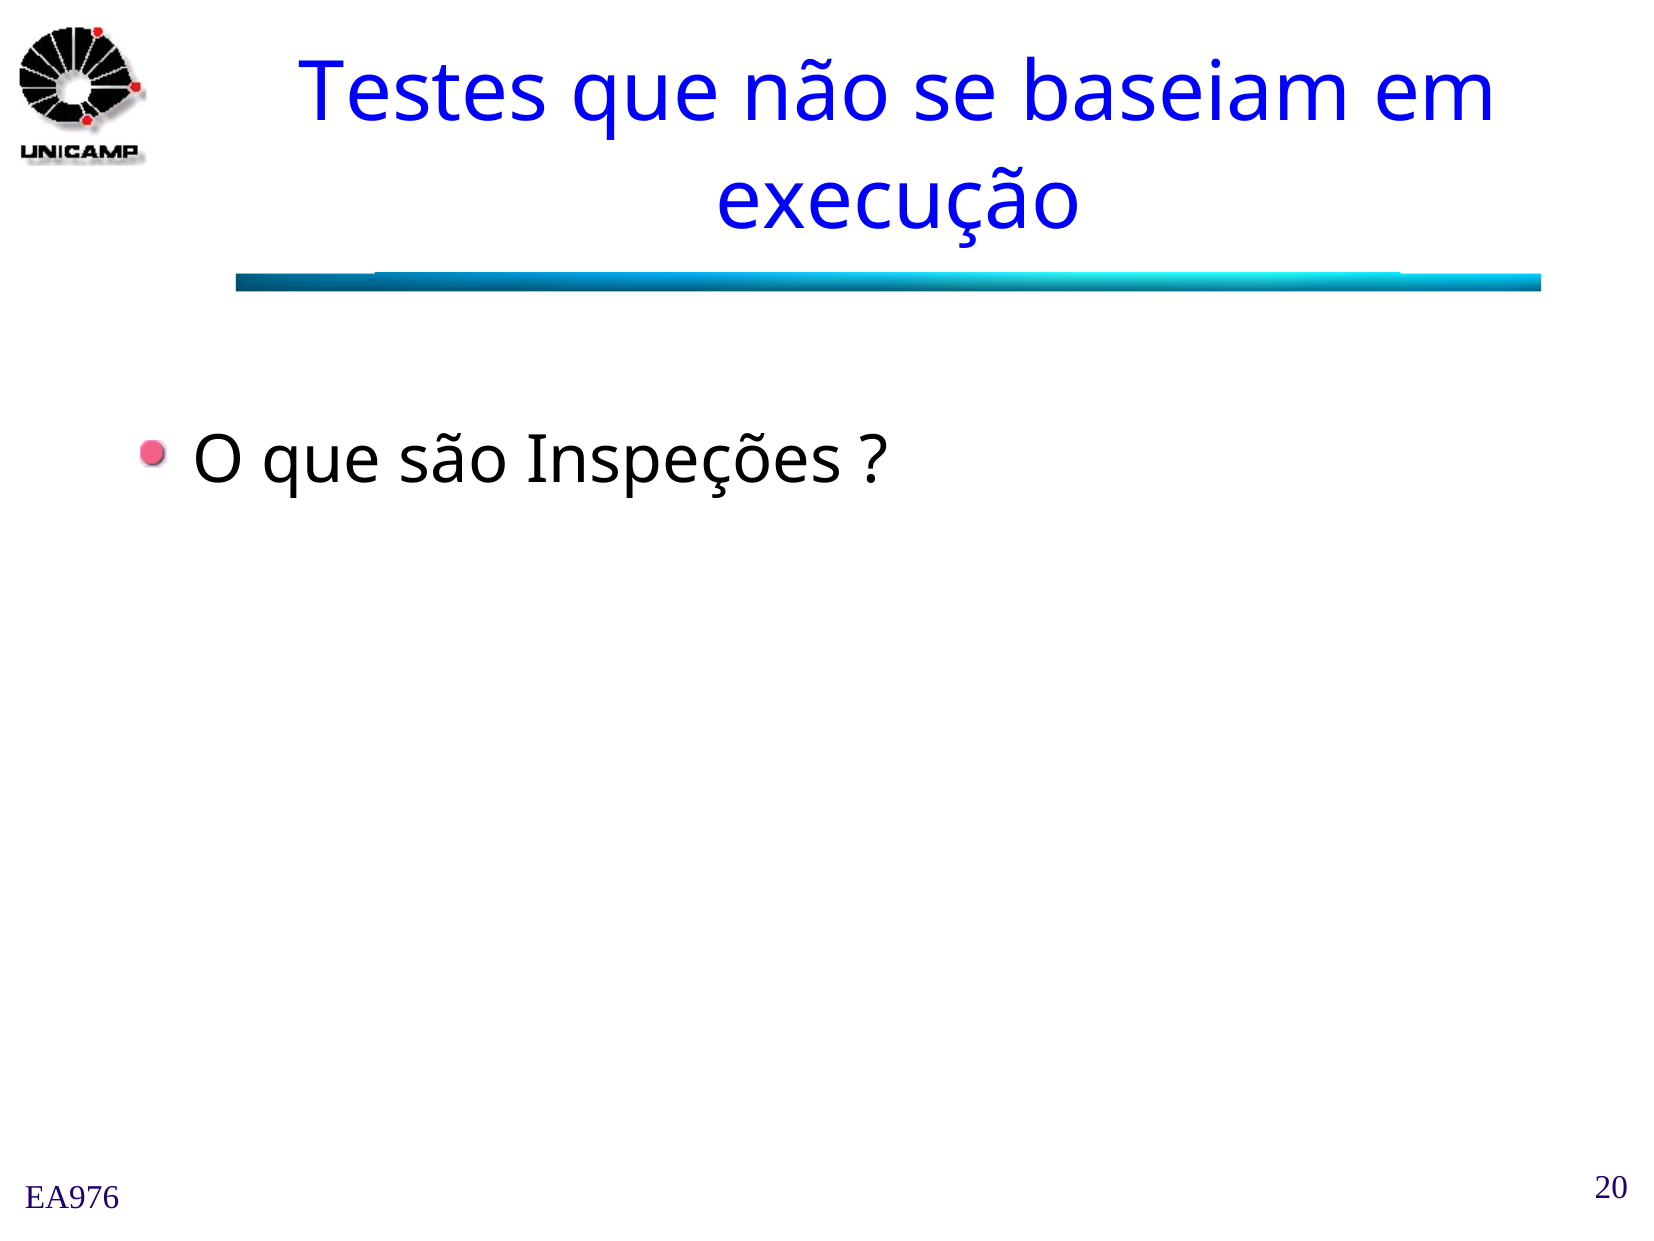

# Testes que não se baseiam em execução
O que são Inspeções ?
20